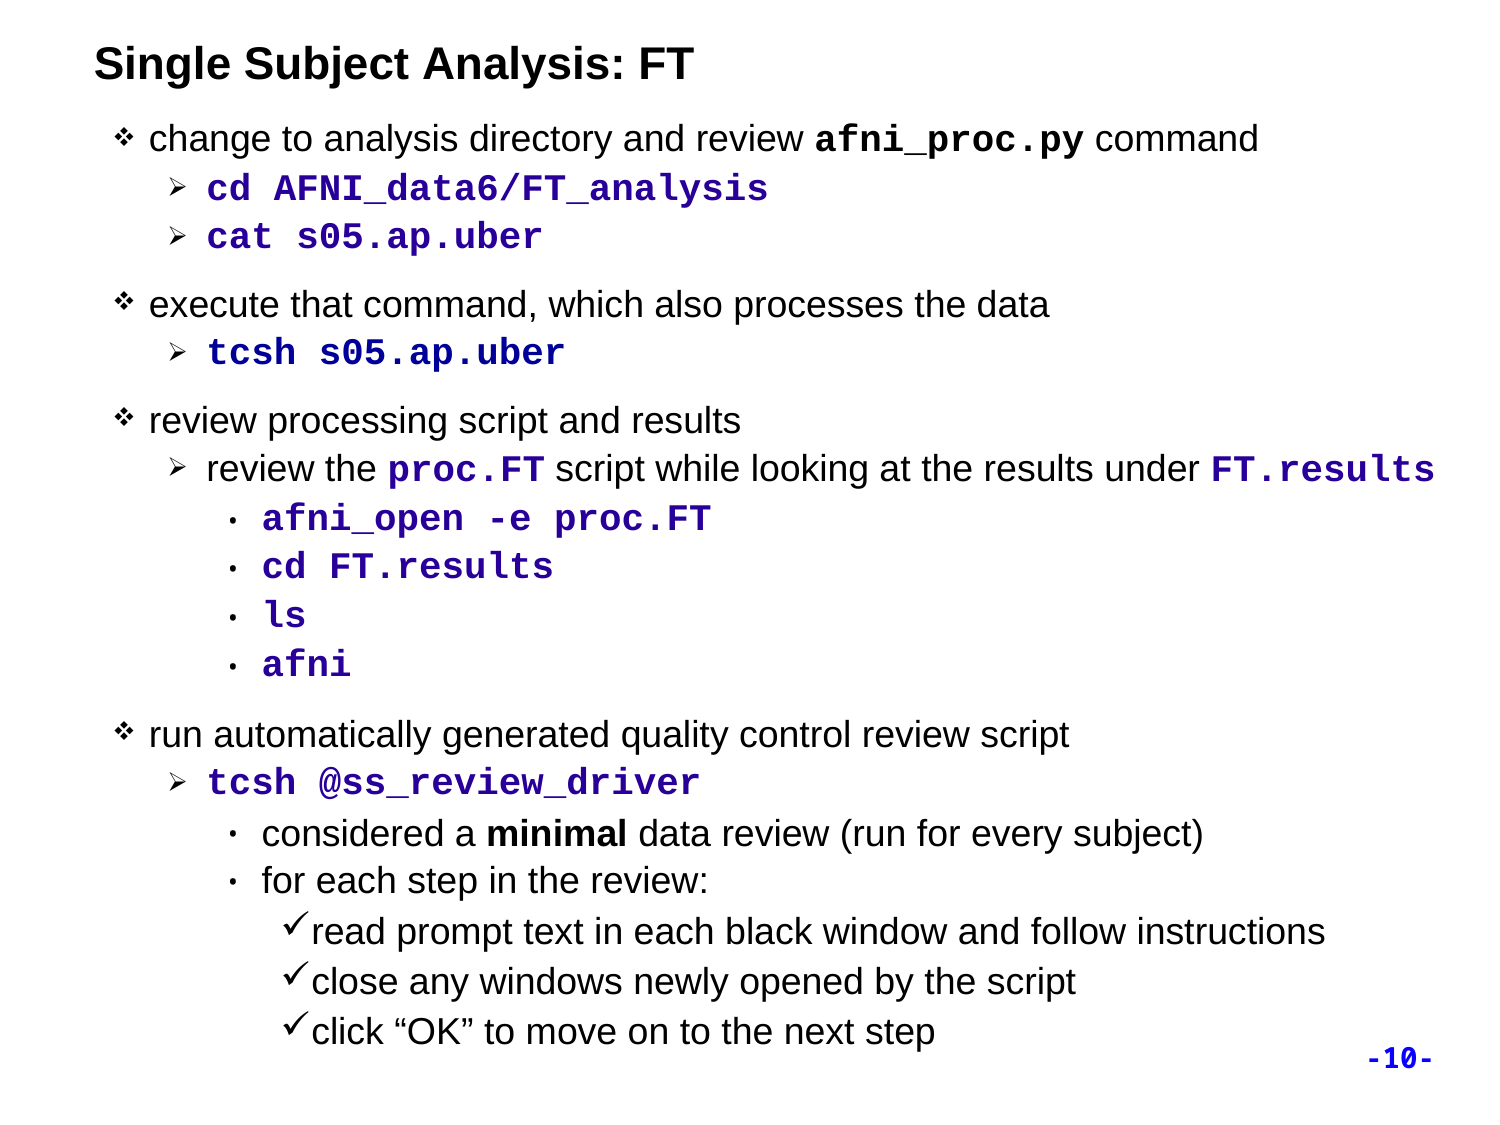

# Single Subject Analysis: FT
change to analysis directory and review afni_proc.py command
cd AFNI_data6/FT_analysis
cat s05.ap.uber
execute that command, which also processes the data
tcsh s05.ap.uber
review processing script and results
review the proc.FT script while looking at the results under FT.results
afni_open -e proc.FT
cd FT.results
ls
afni
run automatically generated quality control review script
tcsh @ss_review_driver
considered a minimal data review (run for every subject)
for each step in the review:
read prompt text in each black window and follow instructions
close any windows newly opened by the script
click “OK” to move on to the next step